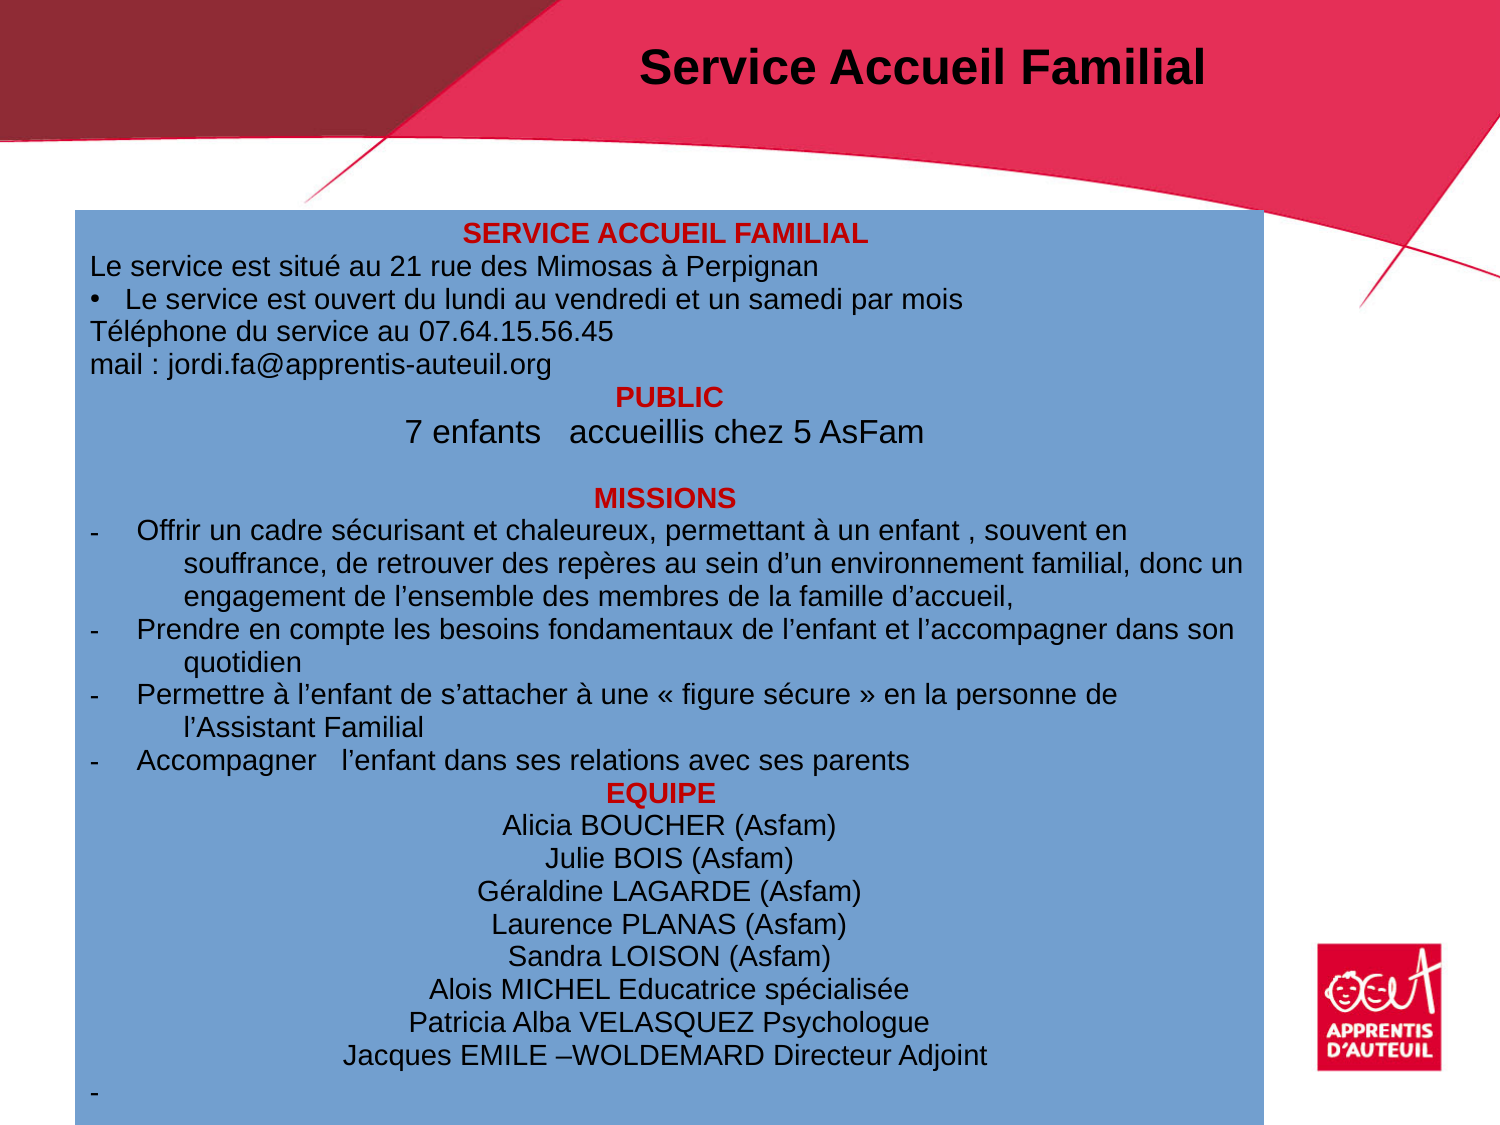

Service Accueil Familial
| SERVICE ACCUEIL FAMILIAL Le service est situé au 21 rue des Mimosas à Perpignan Le service est ouvert du lundi au vendredi et un samedi par mois Téléphone du service au 07.64.15.56.45 mail : jordi.fa@apprentis-auteuil.org PUBLIC 7 enfants accueillis chez 5 AsFam |
| --- |
| MISSIONS Offrir un cadre sécurisant et chaleureux, permettant à un enfant , souvent en souffrance, de retrouver des repères au sein d’un environnement familial, donc un engagement de l’ensemble des membres de la famille d’accueil, Prendre en compte les besoins fondamentaux de l’enfant et l’accompagner dans son quotidien Permettre à l’enfant de s’attacher à une « figure sécure » en la personne de l’Assistant Familial Accompagner l’enfant dans ses relations avec ses parents EQUIPE Alicia BOUCHER (Asfam) Julie BOIS (Asfam) Géraldine LAGARDE (Asfam) Laurence PLANAS (Asfam) Sandra LOISON (Asfam) Alois MICHEL Educatrice spécialisée Patricia Alba VELASQUEZ Psychologue Jacques EMILE –WOLDEMARD Directeur Adjoint |
| |